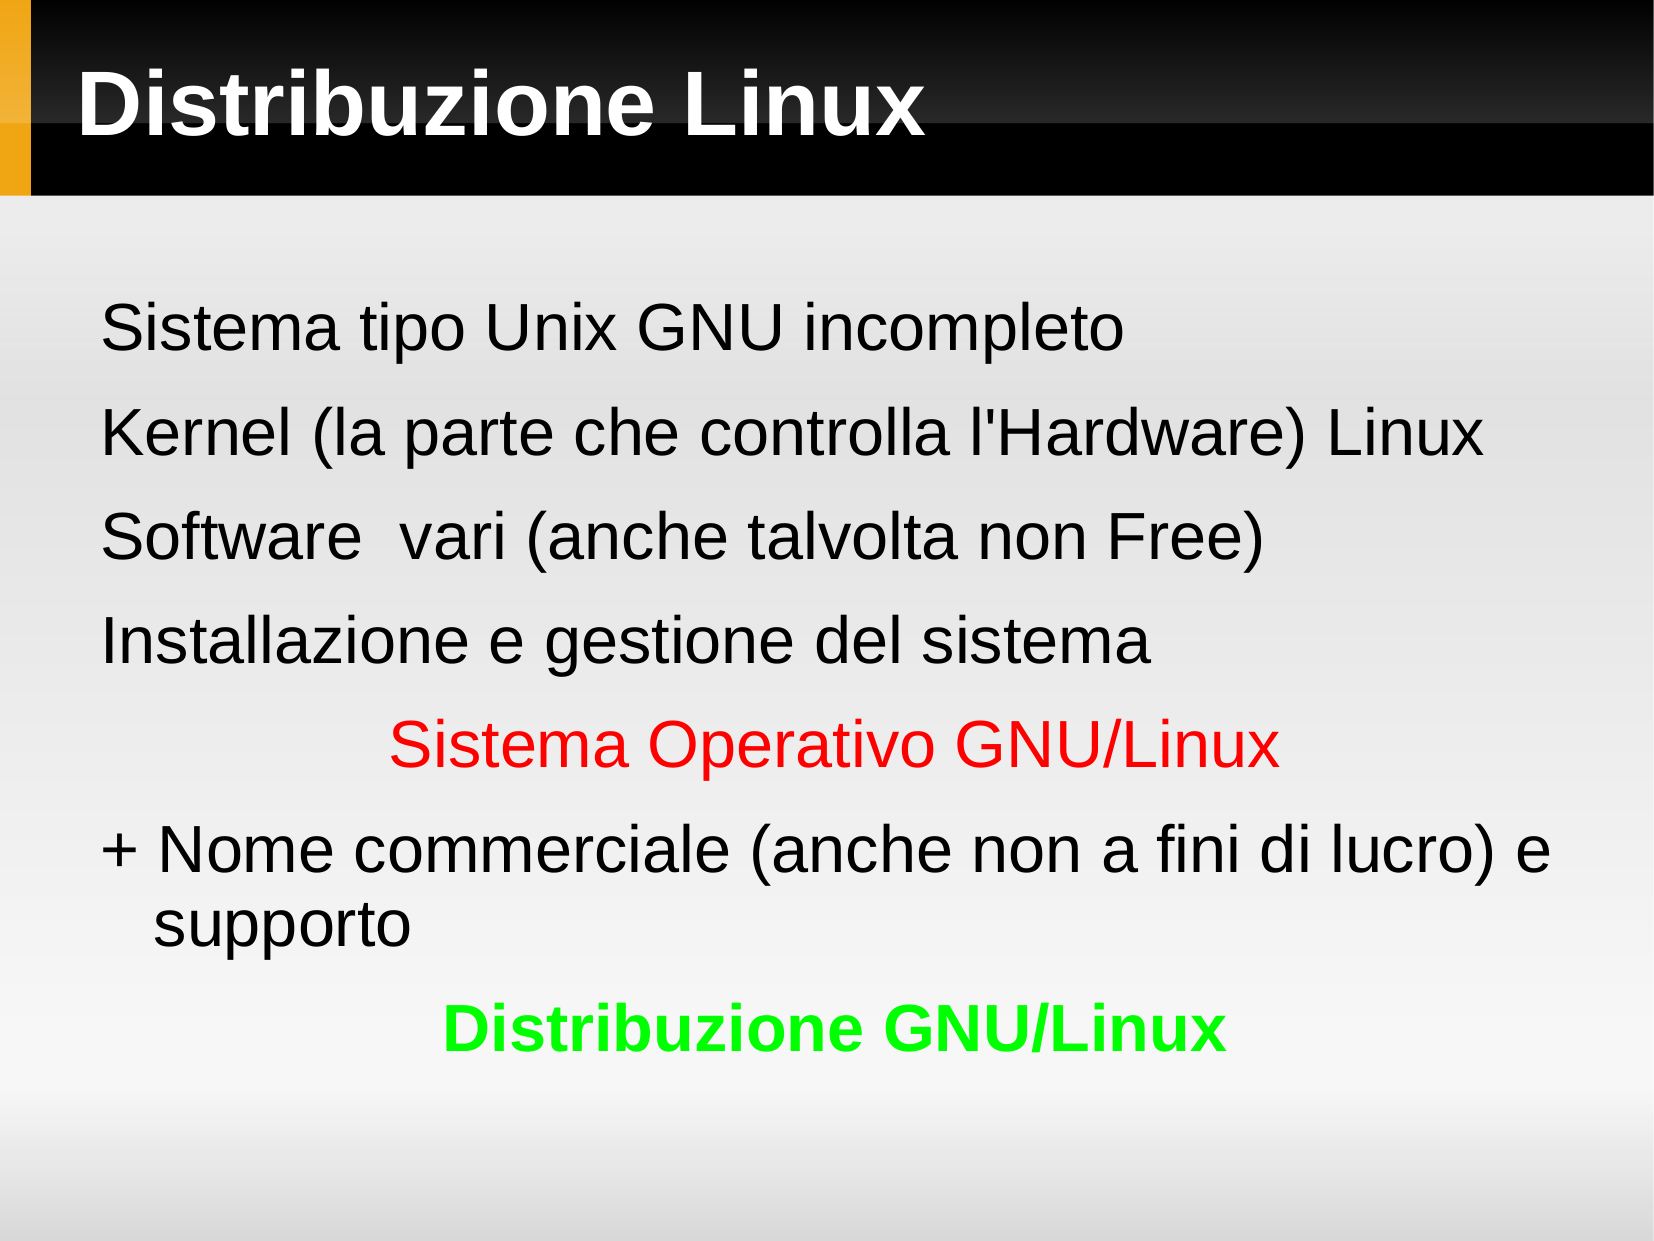

# Distribuzione Linux
Sistema tipo Unix GNU incompleto
Kernel (la parte che controlla l'Hardware) Linux
Software vari (anche talvolta non Free)
Installazione e gestione del sistema
Sistema Operativo GNU/Linux
+ Nome commerciale (anche non a fini di lucro) e supporto
Distribuzione GNU/Linux